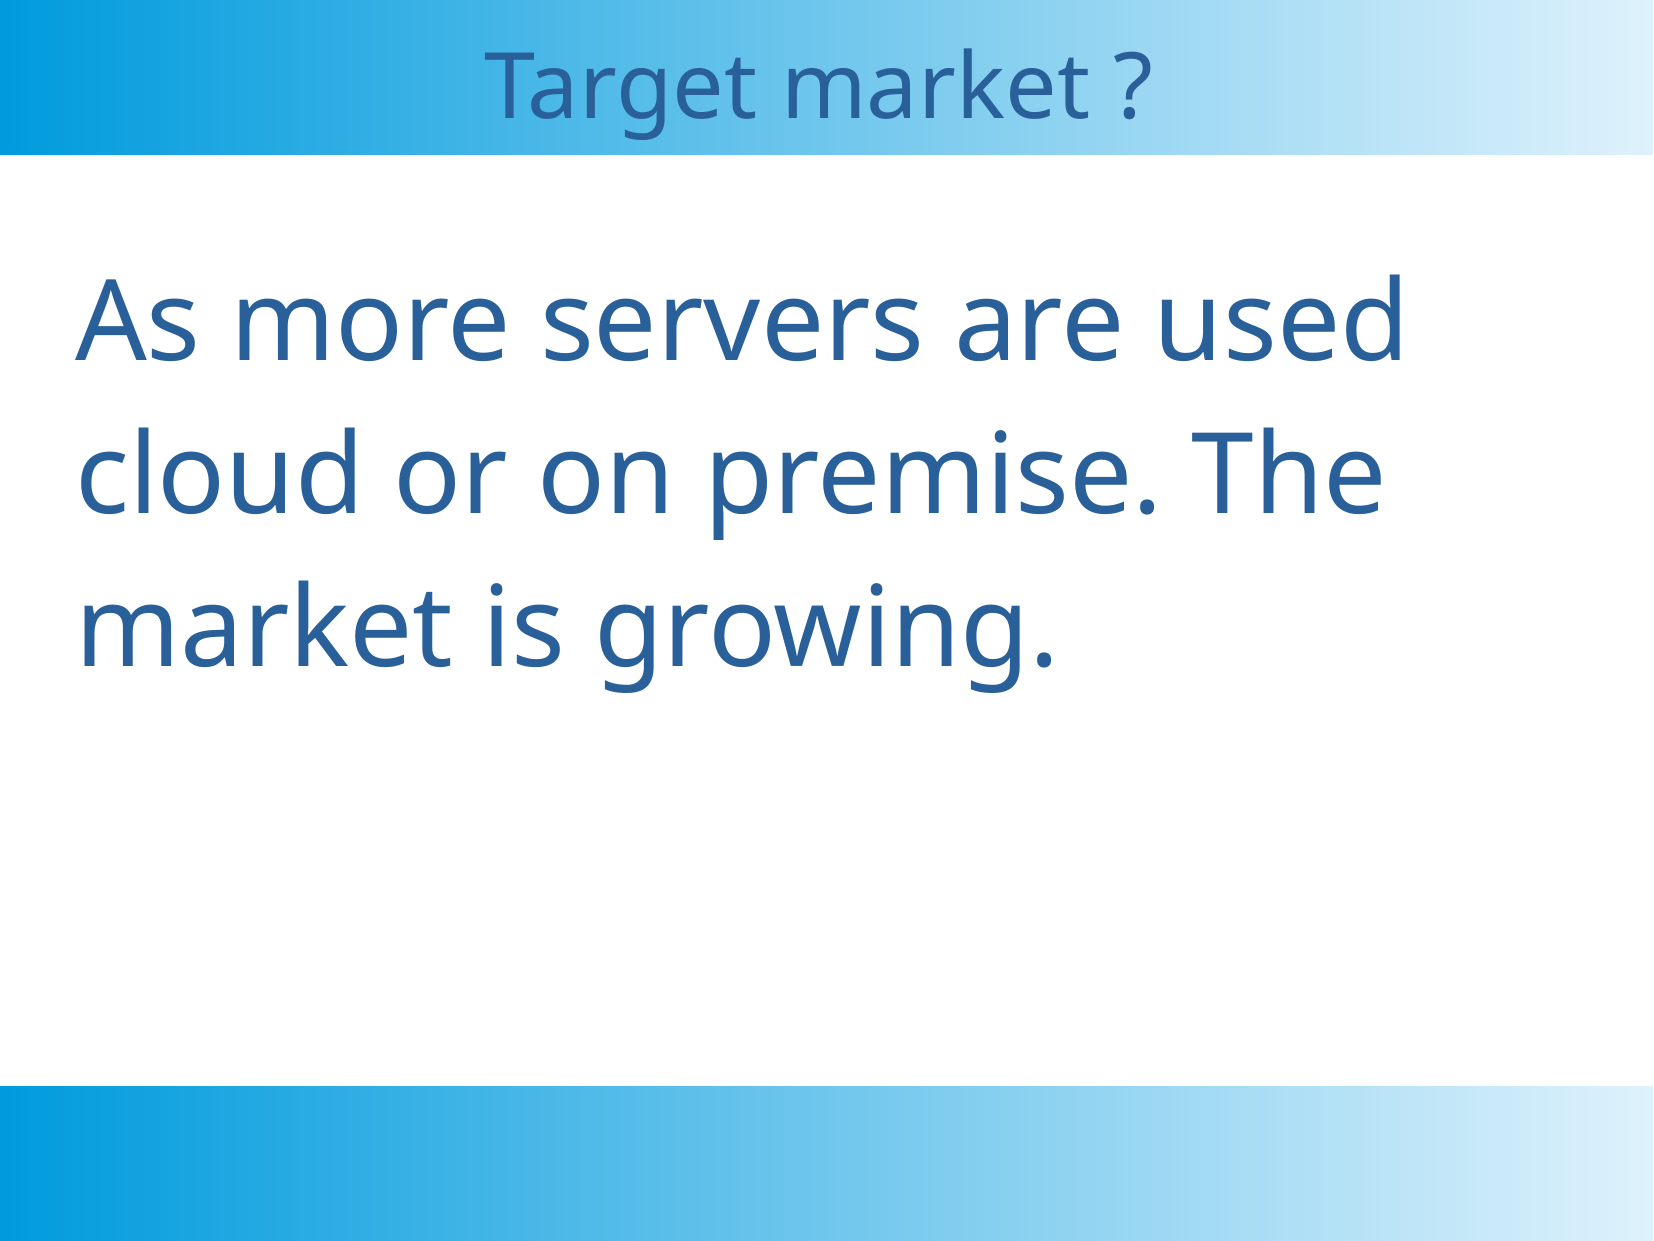

# Target market ?
As more servers are used cloud or on premise. The market is growing.